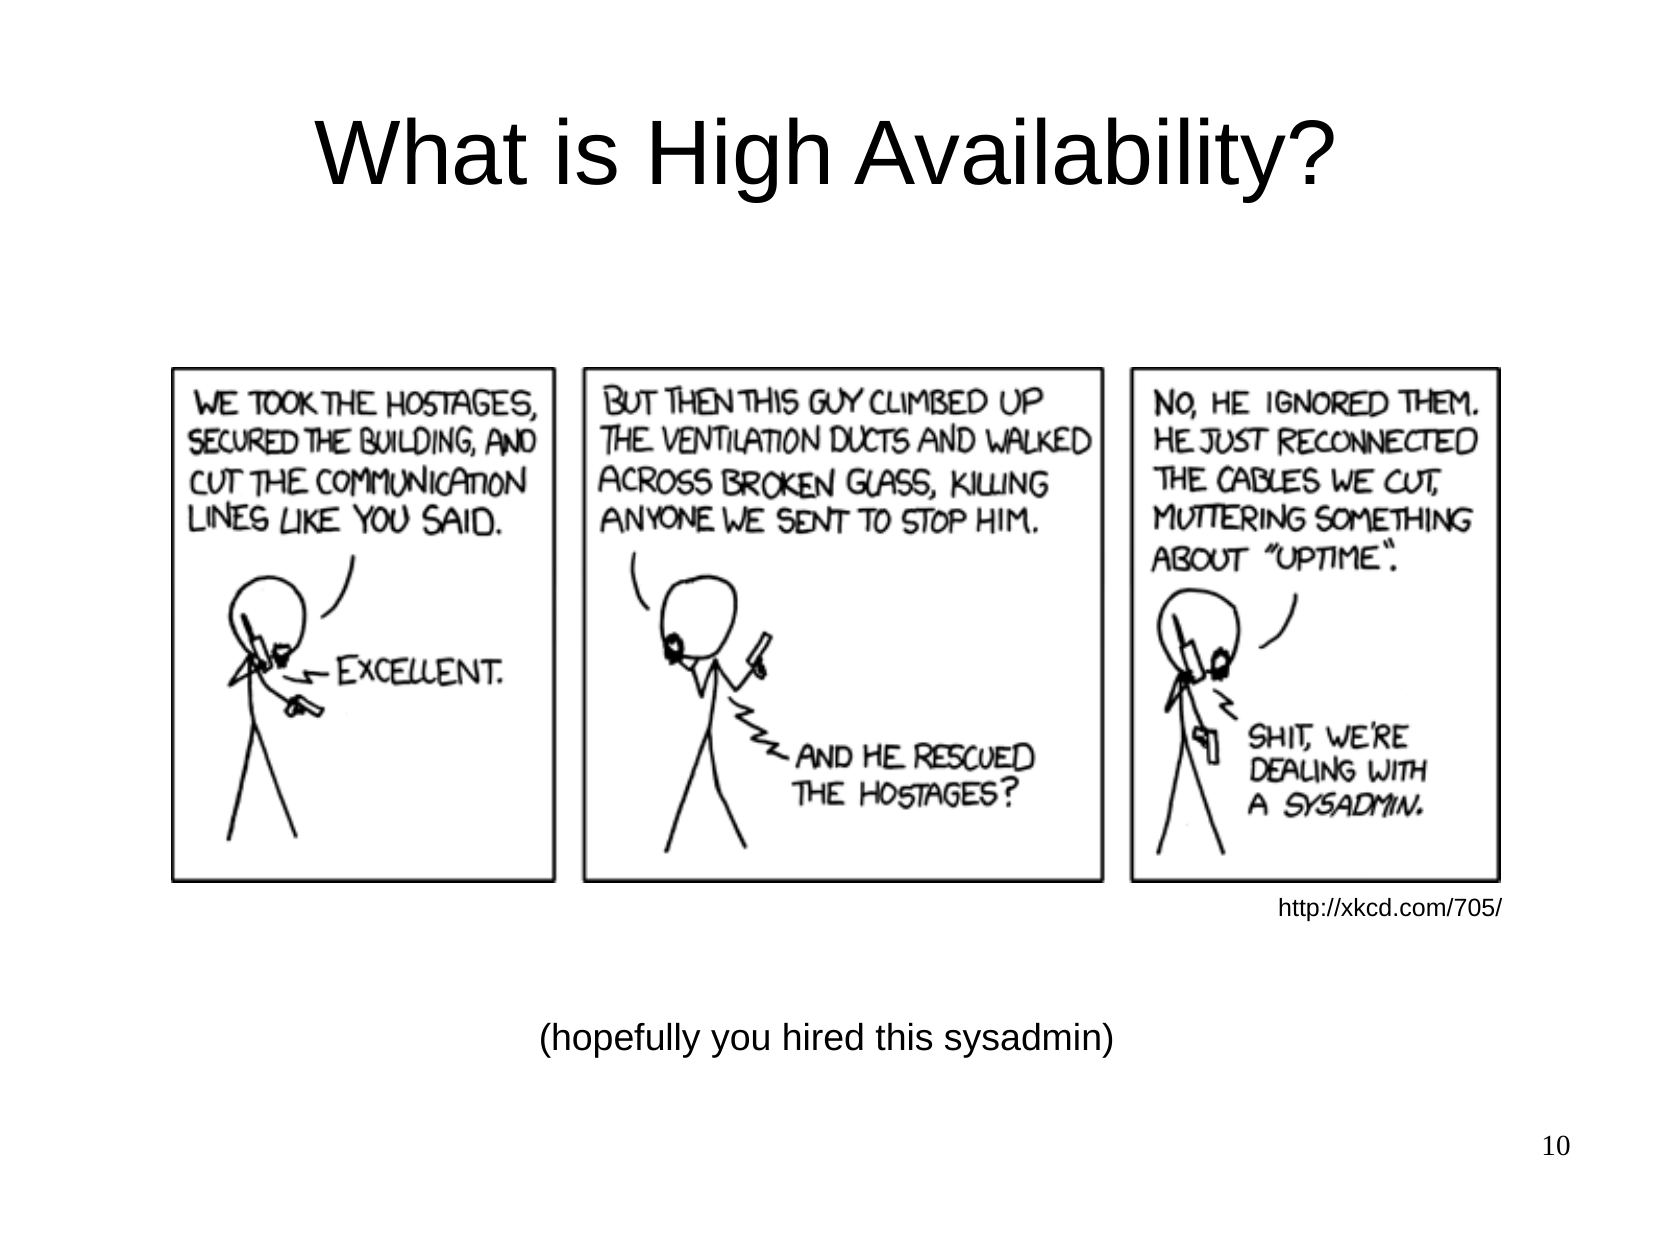

# What is High Availability?
http://xkcd.com/705/
(hopefully you hired this sysadmin)
10